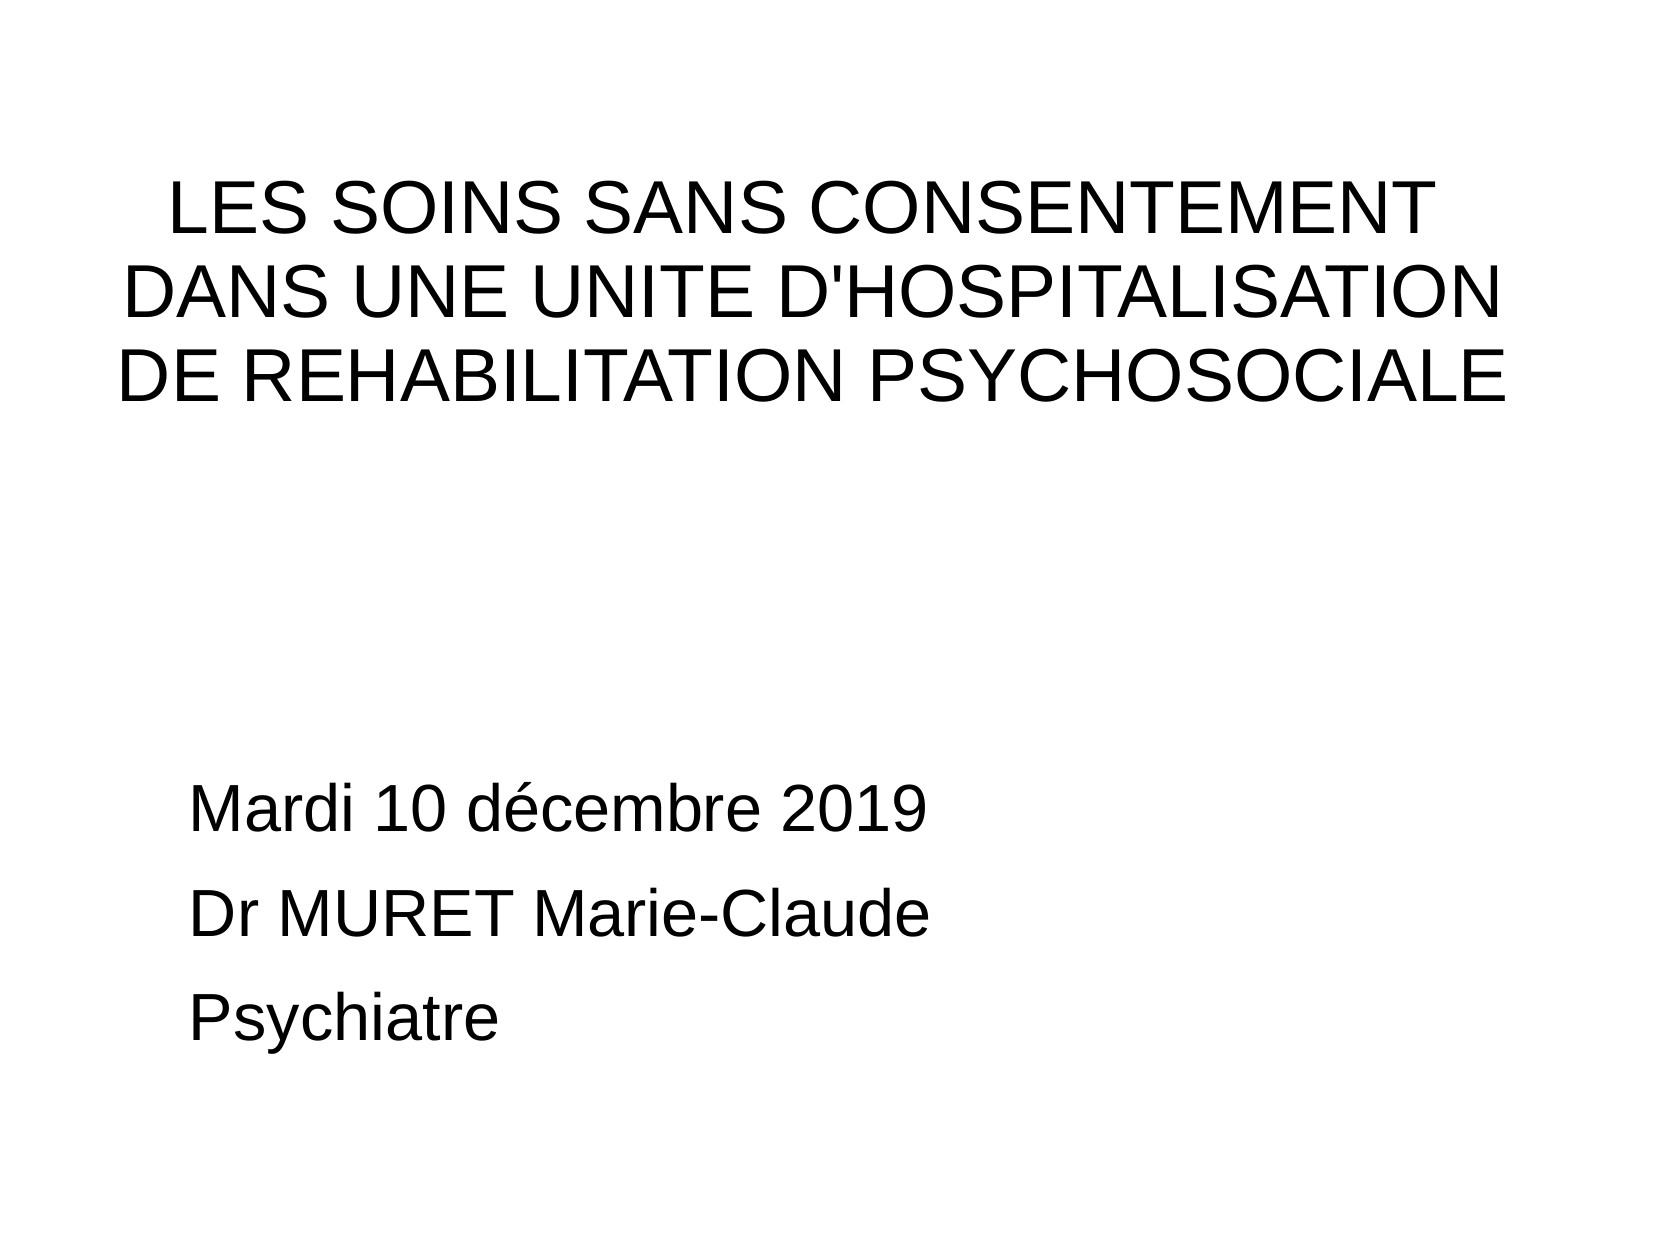

# LES SOINS SANS CONSENTEMENT DANS UNE UNITE D'HOSPITALISATION DE REHABILITATION PSYCHOSOCIALE
Mardi 10 décembre 2019
Dr MURET Marie-Claude
Psychiatre